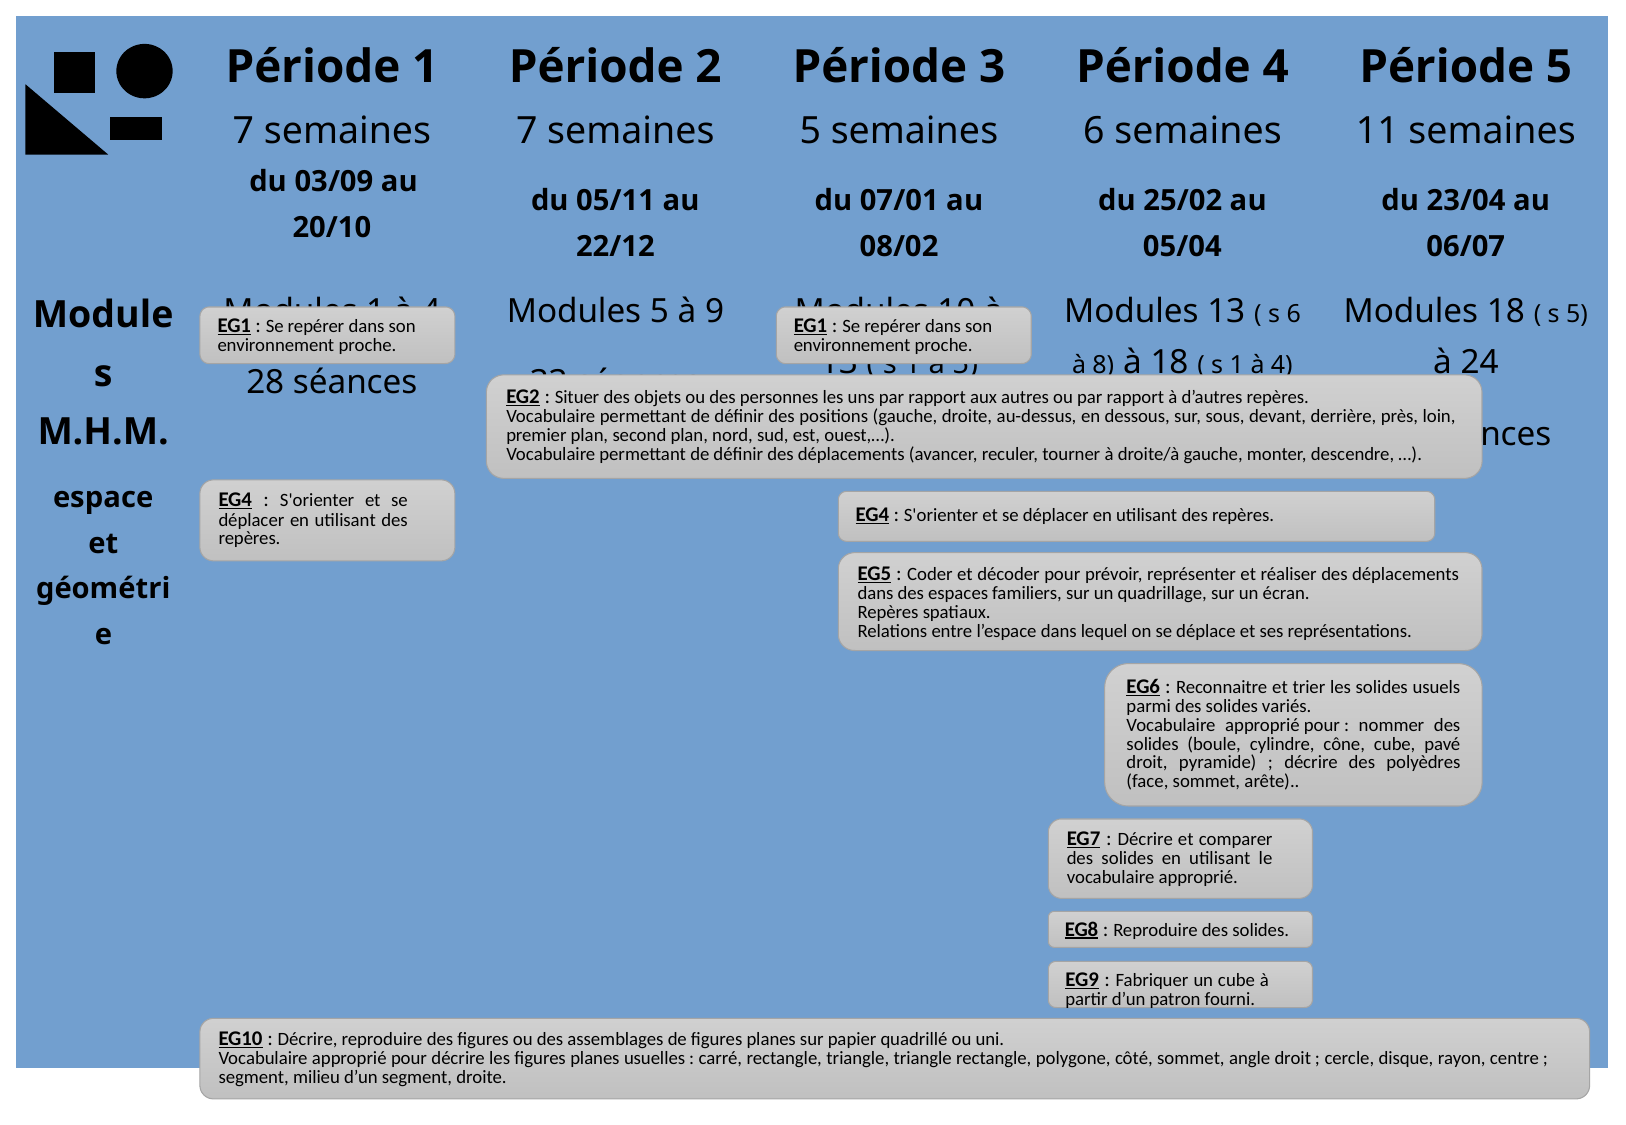

| | Période 1 7 semaines  du 03/09 au 20/10 | Période 2 7 semaines   du 05/11 au 22/12 | Période 3 5 semaines   du 07/01 au 08/02 | Période 4 6 semaines   du 25/02 au 05/04 | Période 5 11 semaines   du 23/04 au 06/07 |
| --- | --- | --- | --- | --- | --- |
| Modules M.H.M. | Modules 1 à 4   28 séances | Modules 5 à 9   33 séances | Modules 10 à 13 ( s 1 à 5)   25 séances | Modules 13 ( s 6 à 8) à 18 ( s 1 à 4)   30 séances | Modules 18 ( s 5) à 24   45 séances |
| espace et géométrie | | | | | |
EG1 : Se repérer dans son environnement proche.
EG1 : Se repérer dans son environnement proche.
EG2 : Situer des objets ou des personnes les uns par rapport aux autres ou par rapport à d’autres repères.
Vocabulaire permettant de définir des positions (gauche, droite, au-dessus, en dessous, sur, sous, devant, derrière, près, loin, premier plan, second plan, nord, sud, est, ouest,…).
Vocabulaire permettant de définir des déplacements (avancer, reculer, tourner à droite/à gauche, monter, descendre, …).
EG4 : S'orienter et se déplacer en utilisant des repères.
EG4 : S'orienter et se déplacer en utilisant des repères.
EG5 : Coder et décoder pour prévoir, représenter et réaliser des déplacements dans des espaces familiers, sur un quadrillage, sur un écran.
Repères spatiaux.
Relations entre l’espace dans lequel on se déplace et ses représentations.
EG6 : Reconnaitre et trier les solides usuels parmi des solides variés.
Vocabulaire approprié pour : nommer des solides (boule, cylindre, cône, cube, pavé droit, pyramide) ; décrire des polyèdres (face, sommet, arête)..
EG7 : Décrire et comparer des solides en utilisant le vocabulaire approprié.
EG8 : Reproduire des solides.
EG9 : Fabriquer un cube à partir d’un patron fourni.
EG10 : Décrire, reproduire des figures ou des assemblages de figures planes sur papier quadrillé ou uni.
Vocabulaire approprié pour décrire les figures planes usuelles : carré, rectangle, triangle, triangle rectangle, polygone, côté, sommet, angle droit ; cercle, disque, rayon, centre ; segment, milieu d’un segment, droite.